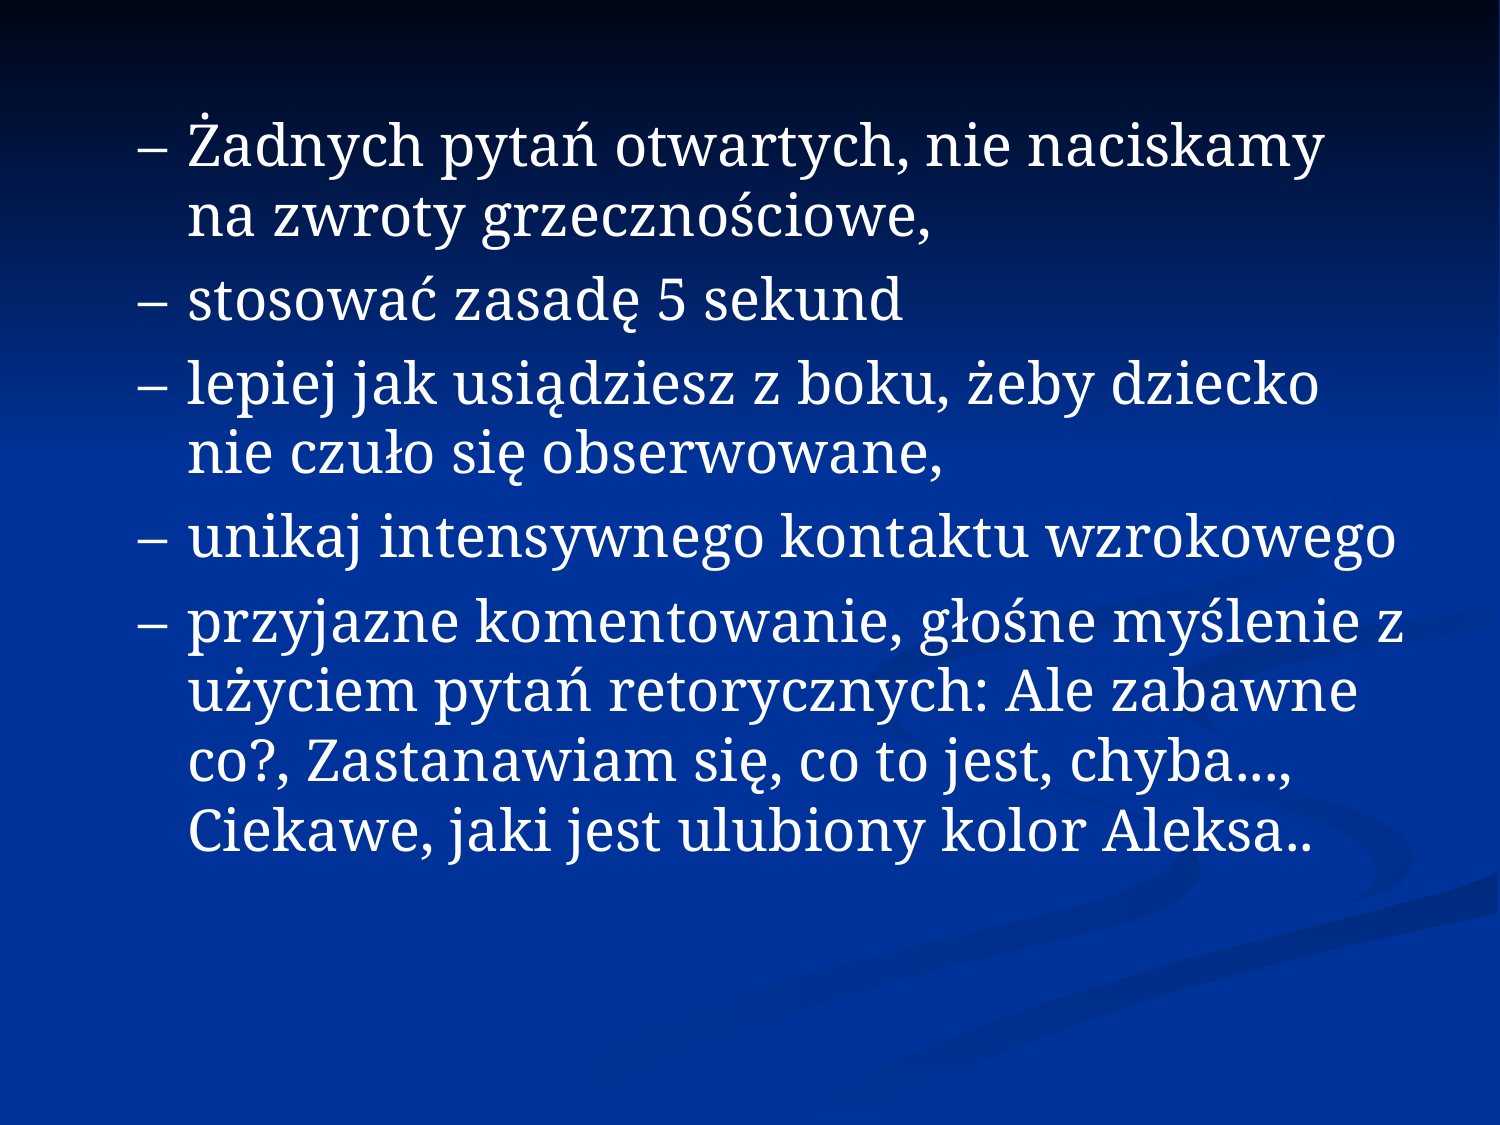

# –	Żadnych pytań otwartych, nie naciskamy na zwroty grzecznościowe,
–	stosować zasadę 5 sekund
–	lepiej jak usiądziesz z boku, żeby dziecko nie czuło się obserwowane,
–	unikaj intensywnego kontaktu wzrokowego
–	przyjazne komentowanie, głośne myślenie z użyciem pytań retorycznych: Ale zabawne co?, Zastanawiam się, co to jest, chyba..., Ciekawe, jaki jest ulubiony kolor Aleksa..